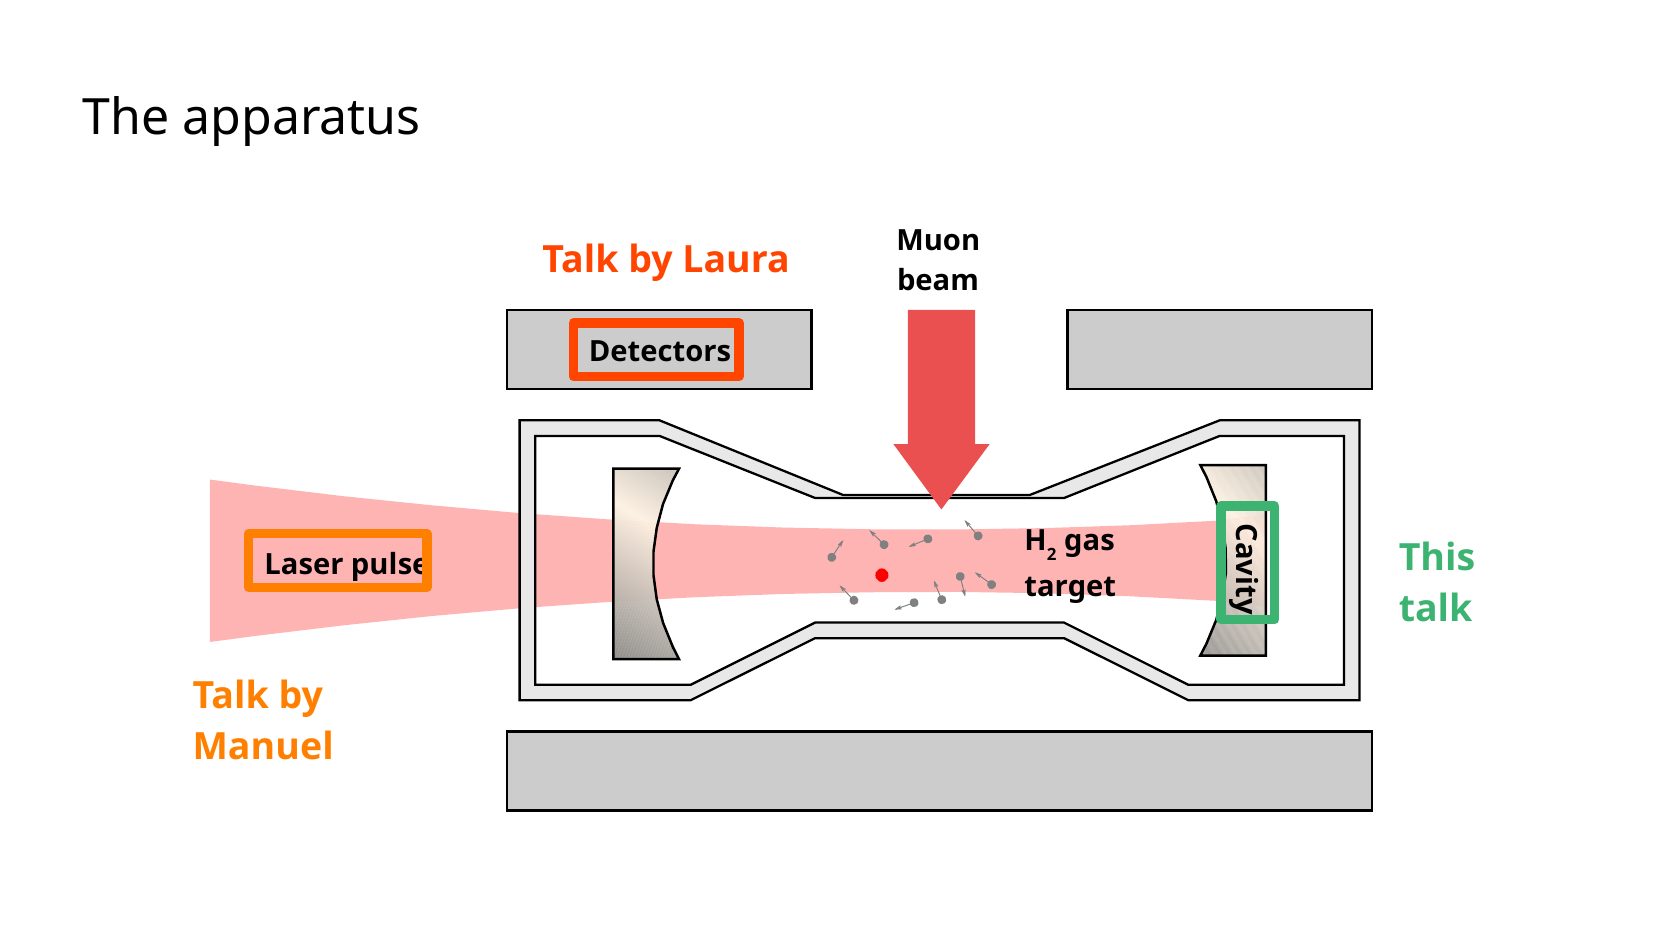

# The apparatus
Muon beam
Talk by Laura
Detectors
H2 gas
target
This talk
Cavity
Laser pulse
Talk by Manuel